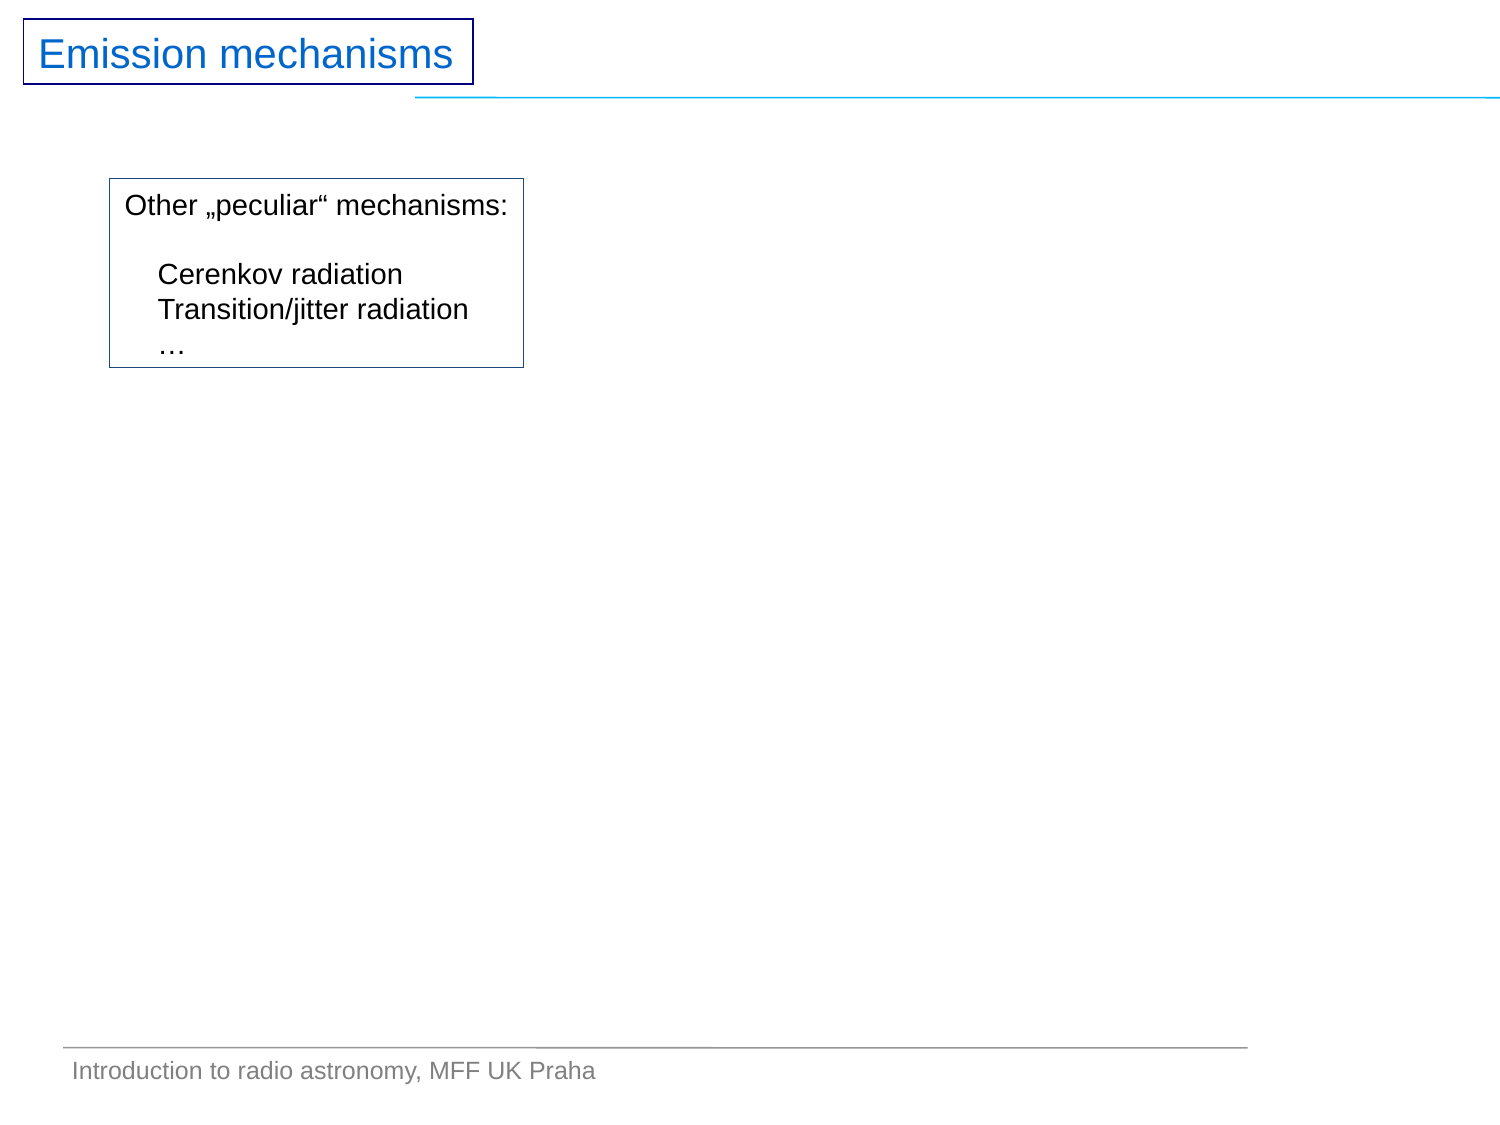

Emission mechanisms
Other „peculiar“ mechanisms:
 Cerenkov radiation
 Transition/jitter radiation
 …
Introduction to radio astronomy